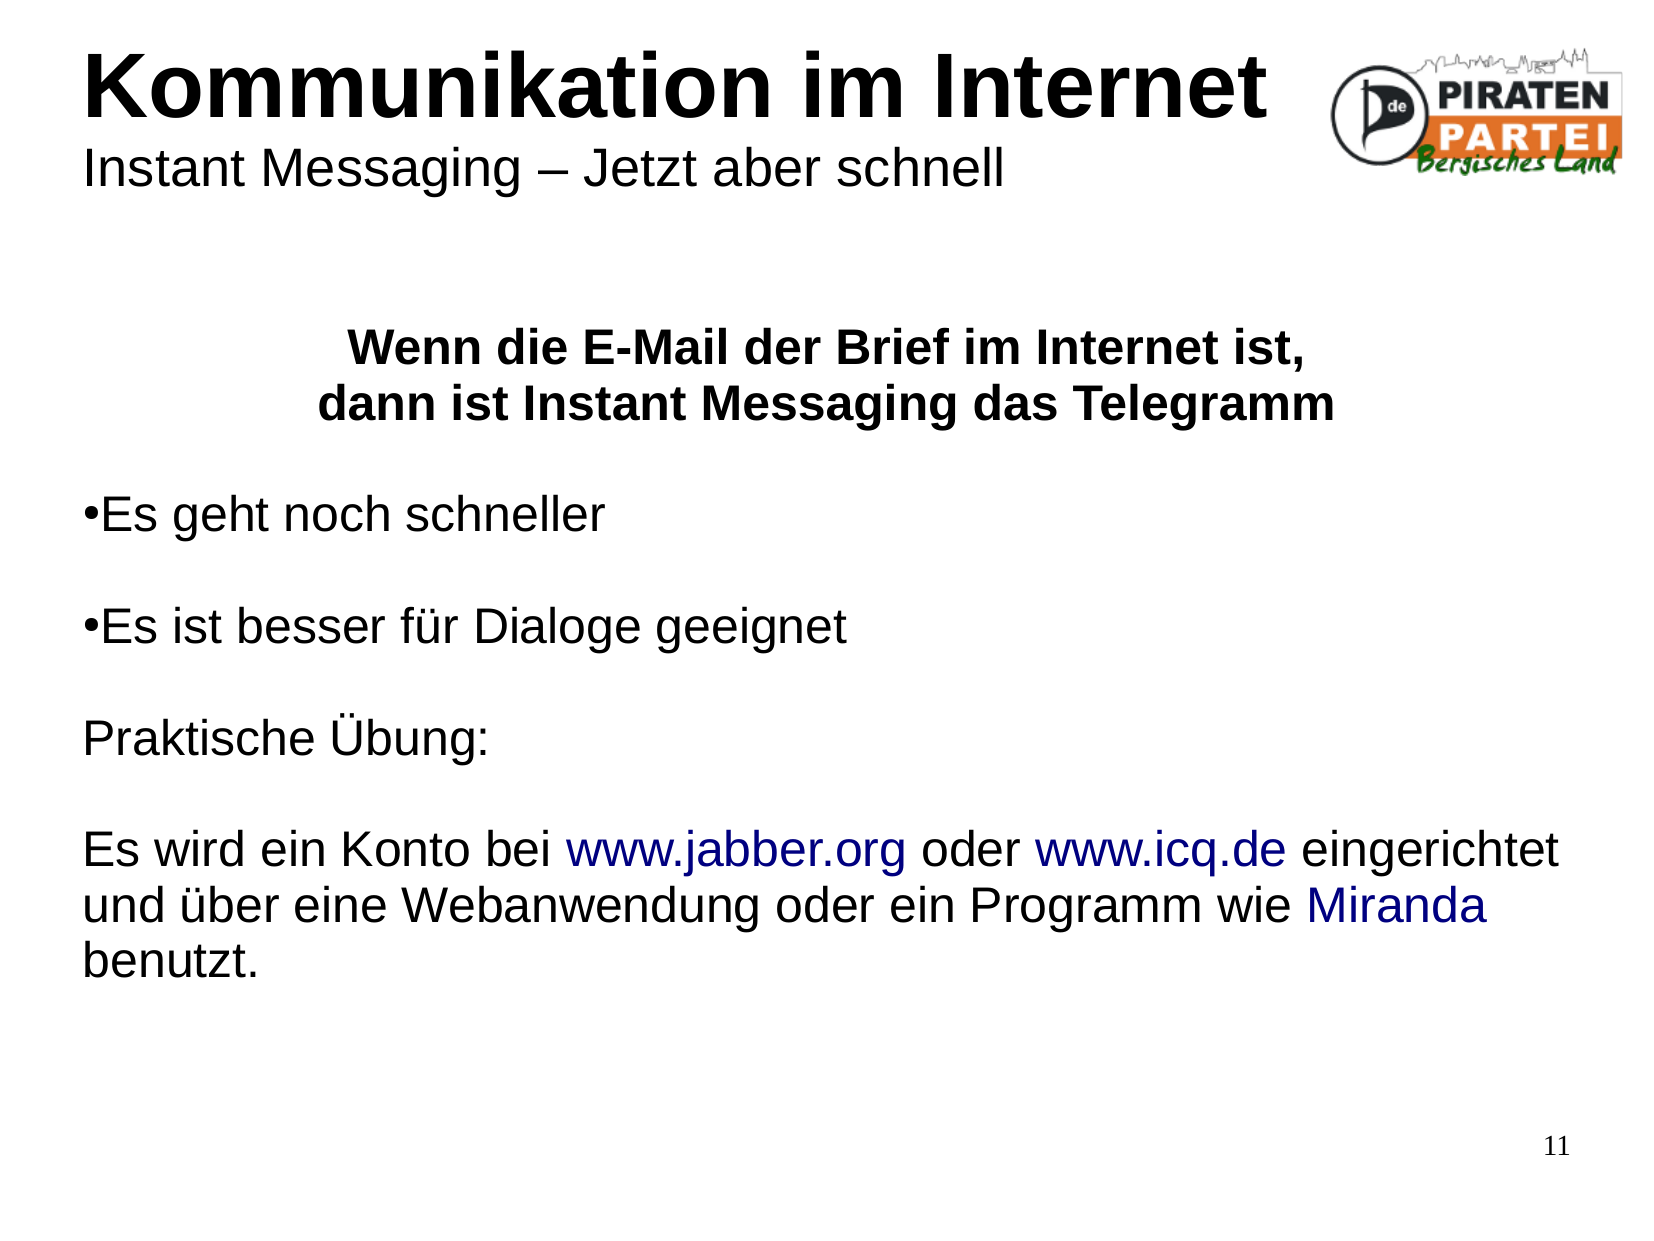

# Kommunikation im Internet Instant Messaging – Jetzt aber schnell
Wenn die E-Mail der Brief im Internet ist,
dann ist Instant Messaging das Telegramm
Es geht noch schneller
Es ist besser für Dialoge geeignet
Praktische Übung:
Es wird ein Konto bei www.jabber.org oder www.icq.de eingerichtet und über eine Webanwendung oder ein Programm wie Miranda benutzt.
11